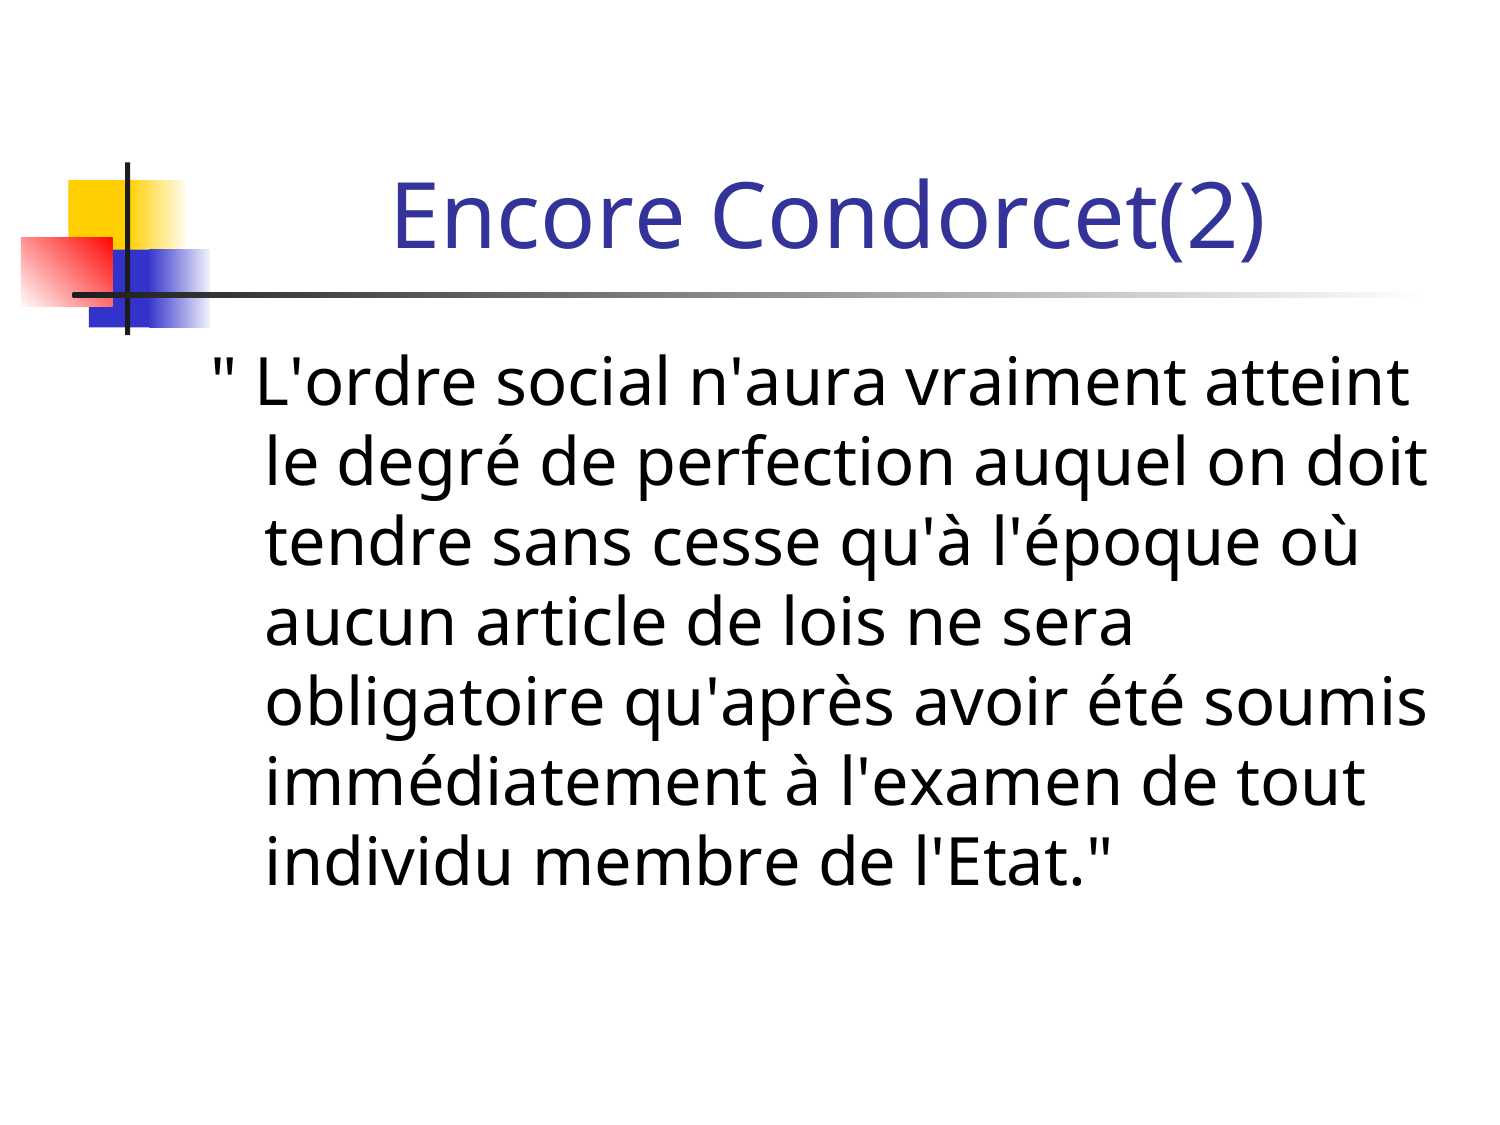

# Encore Condorcet(2)
" L'ordre social n'aura vraiment atteint le degré de perfection auquel on doit tendre sans cesse qu'à l'époque où aucun article de lois ne sera obligatoire qu'après avoir été soumis immédiatement à l'examen de tout individu membre de l'Etat."